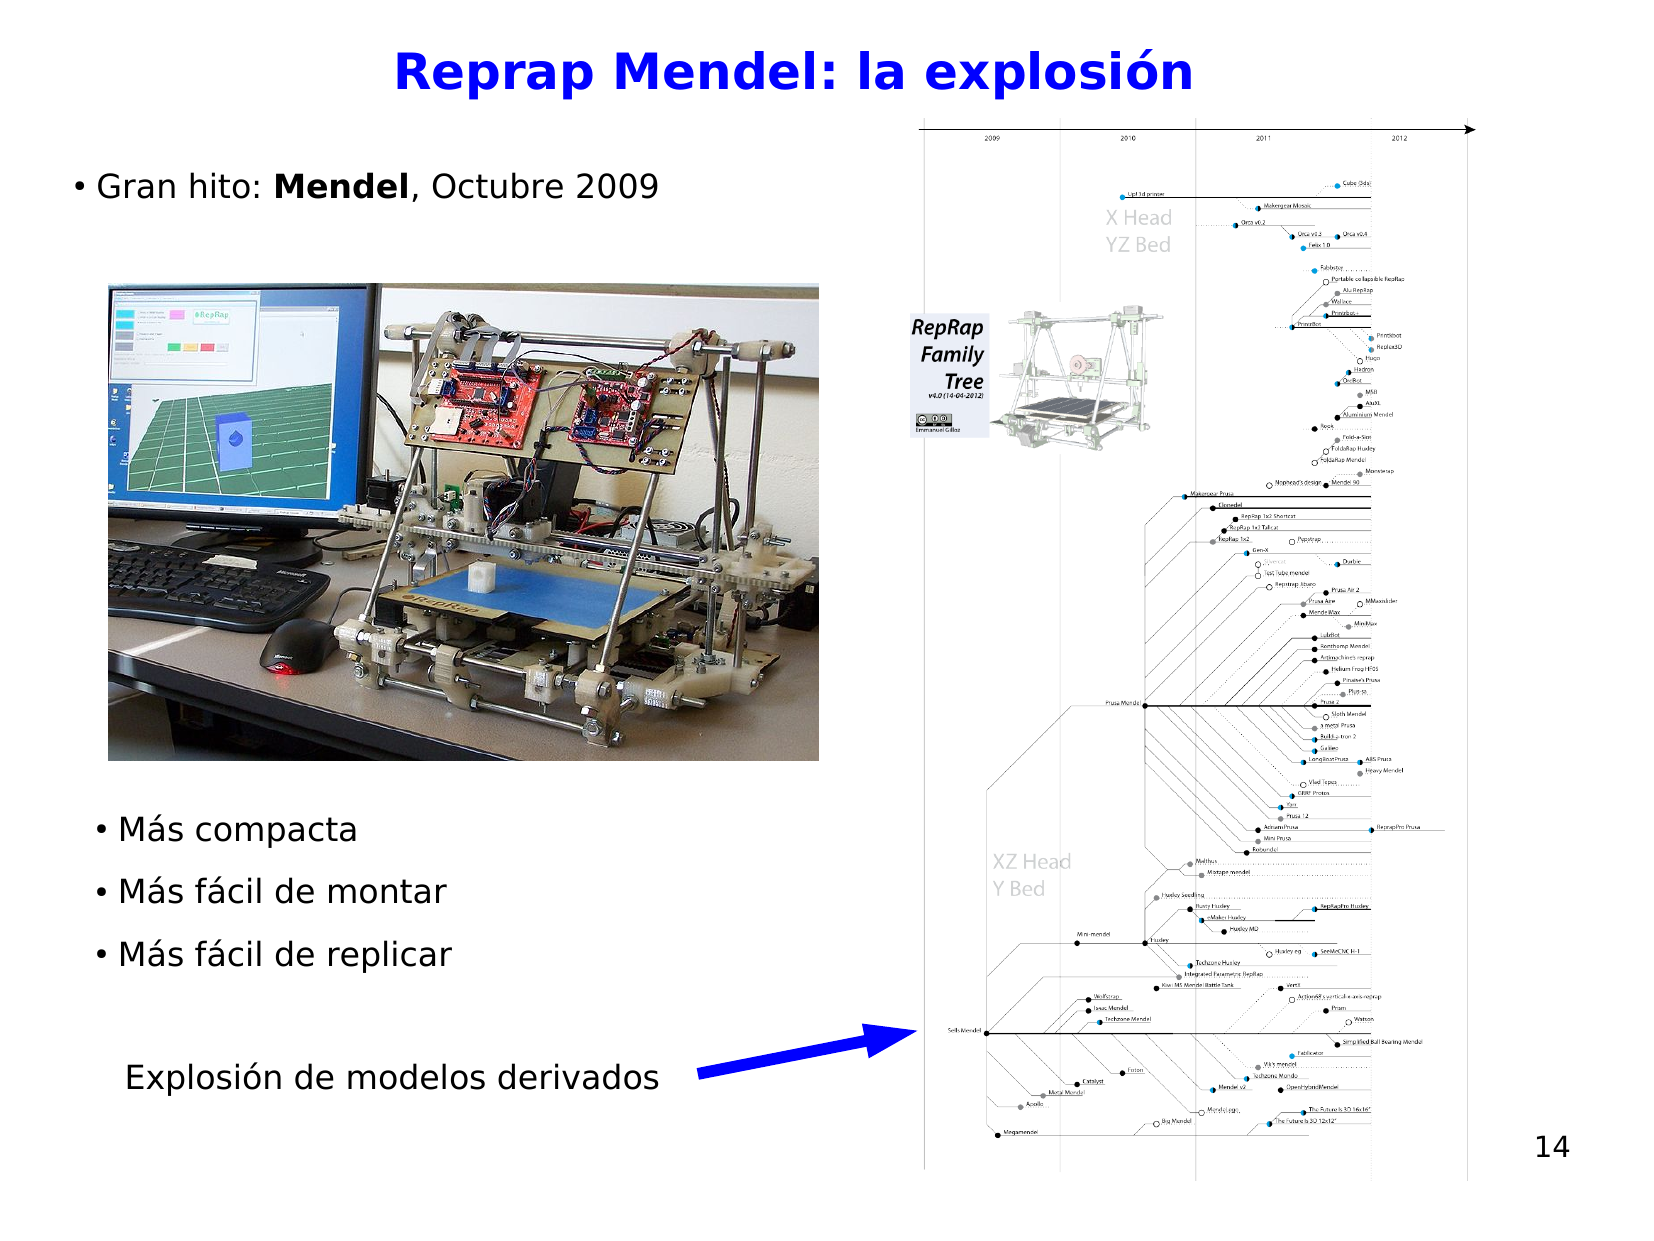

Reprap Mendel: la explosión
 Gran hito: Mendel, Octubre 2009
 Más compacta
 Más fácil de montar
 Más fácil de replicar
 Explosión de modelos derivados
14